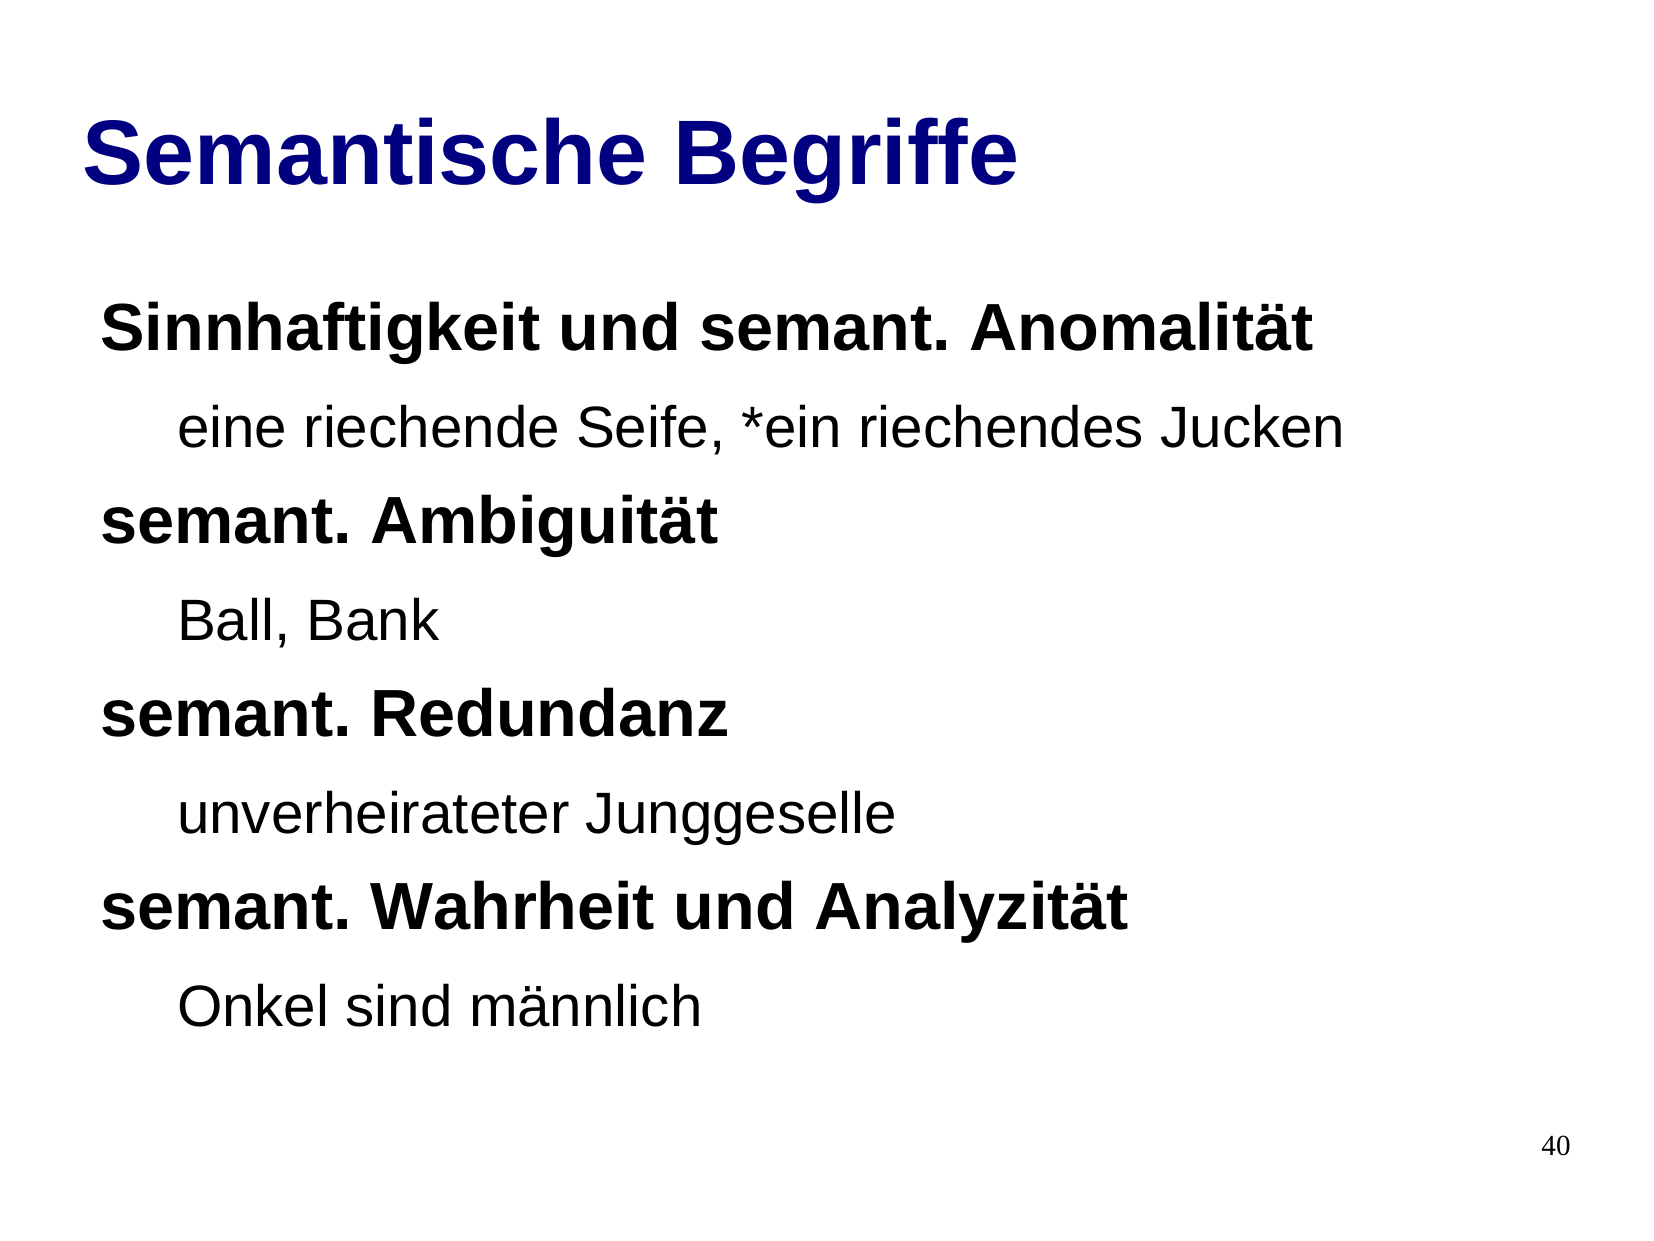

# Semantische Begriffe
Sinnhaftigkeit und semant. Anomalität
eine riechende Seife, *ein riechendes Jucken
semant. Ambiguität
Ball, Bank
semant. Redundanz
unverheirateter Junggeselle
semant. Wahrheit und Analyzität
Onkel sind männlich
40